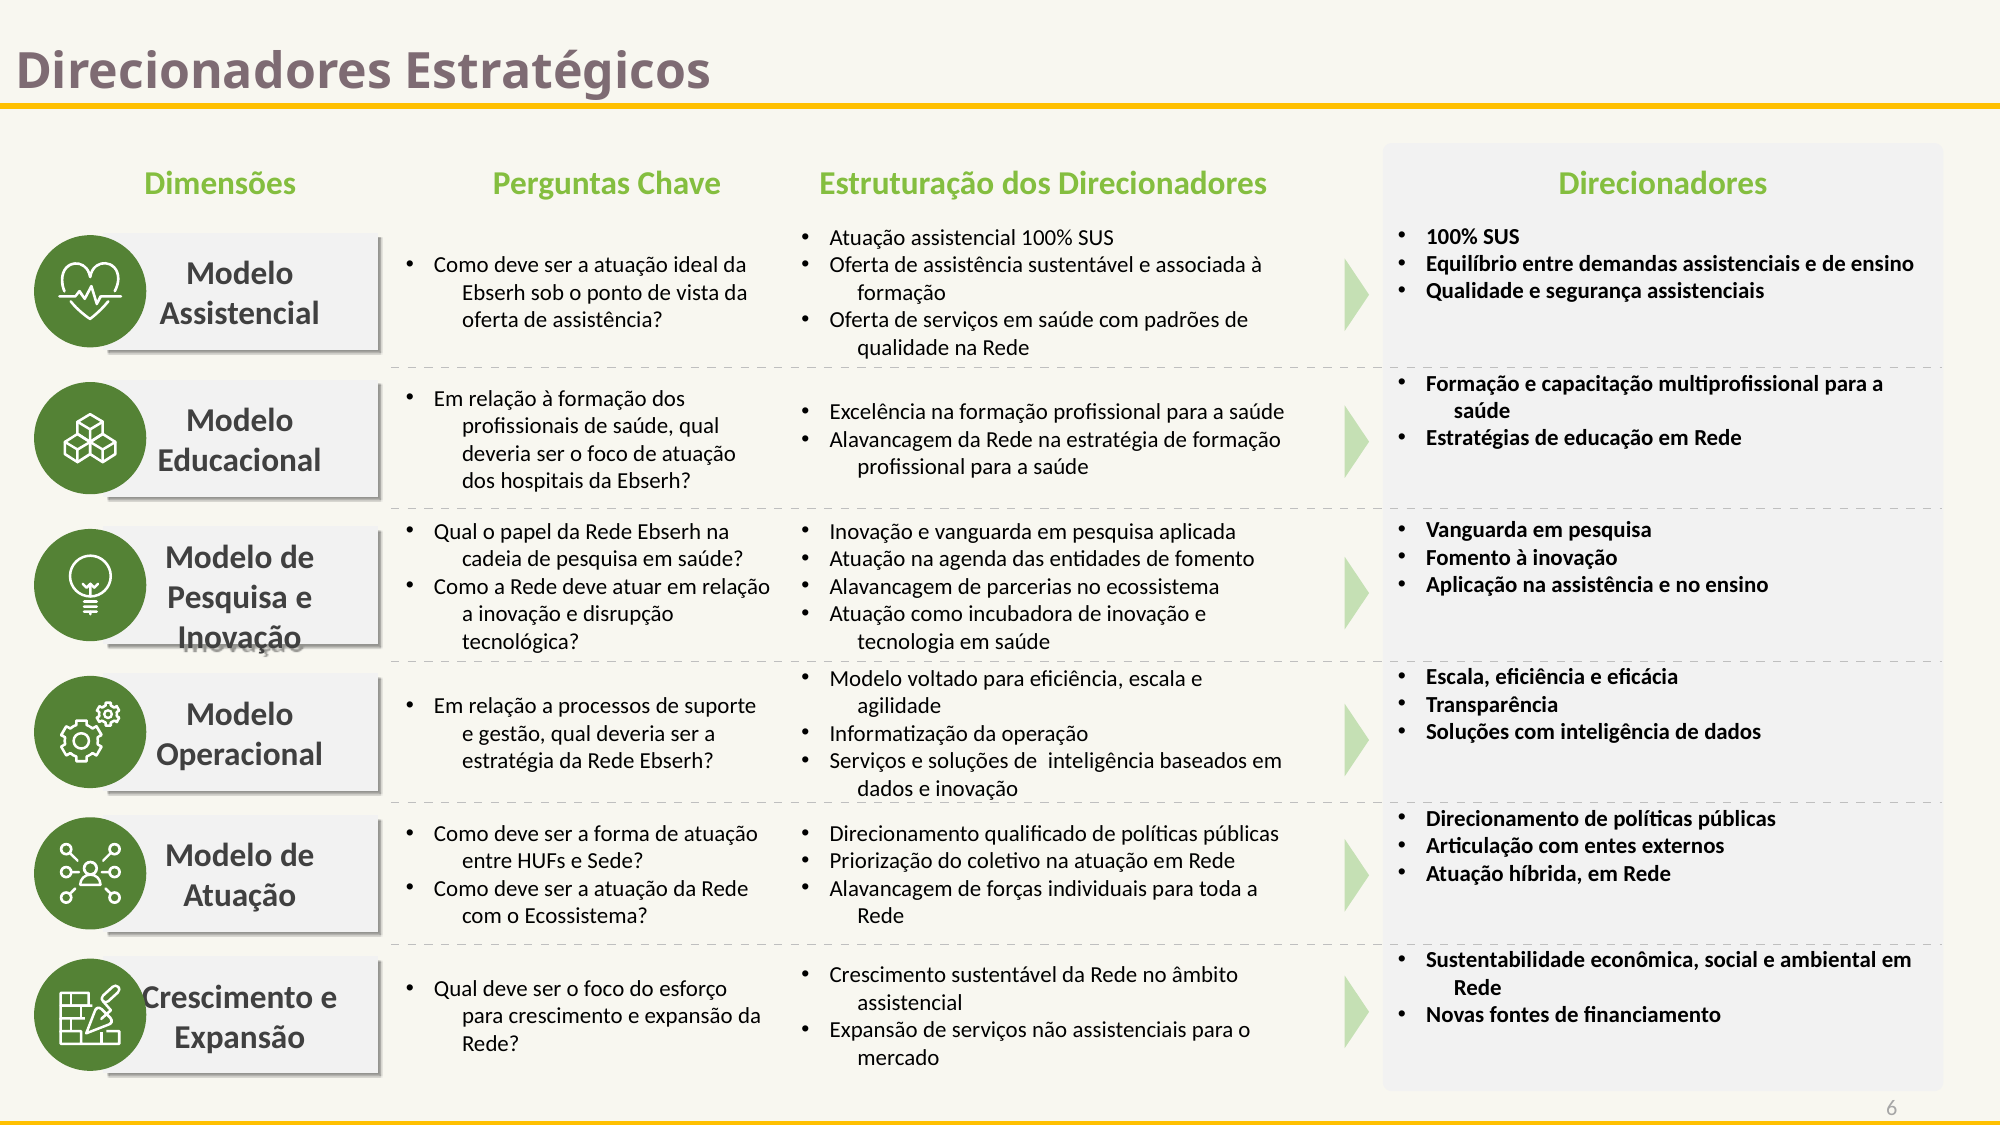

Direcionadores Estratégicos
Dimensões
Perguntas Chave
Estruturação dos Direcionadores
Direcionadores
100% SUS
Equilíbrio entre demandas assistenciais e de ensino
Qualidade e segurança assistenciais
Formação e capacitação multiprofissional para a saúde
Estratégias de educação em Rede
Vanguarda em pesquisa
Fomento à inovação
Aplicação na assistência e no ensino
Escala, eficiência e eficácia
Transparência
Soluções com inteligência de dados
Direcionamento de políticas públicas
Articulação com entes externos
Atuação híbrida, em Rede
Sustentabilidade econômica, social e ambiental em Rede
Novas fontes de financiamento
Atuação assistencial 100% SUS
Oferta de assistência sustentável e associada à formação
Oferta de serviços em saúde com padrões de qualidade na Rede
Modelo Assistencial
Como deve ser a atuação ideal da Ebserh sob o ponto de vista da oferta de assistência?
Em relação à formação dos profissionais de saúde, qual deveria ser o foco de atuação dos hospitais da Ebserh?
Modelo Educacional
Excelência na formação profissional para a saúde
Alavancagem da Rede na estratégia de formação profissional para a saúde
Inovação e vanguarda em pesquisa aplicada
Atuação na agenda das entidades de fomento
Alavancagem de parcerias no ecossistema
Atuação como incubadora de inovação e tecnologia em saúde
Qual o papel da Rede Ebserh na cadeia de pesquisa em saúde?
Como a Rede deve atuar em relação a inovação e disrupção tecnológica?
Modelo de Pesquisa e Inovação
Modelo voltado para eficiência, escala e agilidade
Informatização da operação
Serviços e soluções de inteligência baseados em dados e inovação
Modelo Operacional
Em relação a processos de suporte e gestão, qual deveria ser a estratégia da Rede Ebserh?
Direcionamento qualificado de políticas públicas
Priorização do coletivo na atuação em Rede
Alavancagem de forças individuais para toda a Rede
Como deve ser a forma de atuação entre HUFs e Sede?
Como deve ser a atuação da Rede com o Ecossistema?
Modelo de Atuação
Crescimento sustentável da Rede no âmbito assistencial
Expansão de serviços não assistenciais para o mercado
Crescimento e Expansão
Qual deve ser o foco do esforço para crescimento e expansão da Rede?